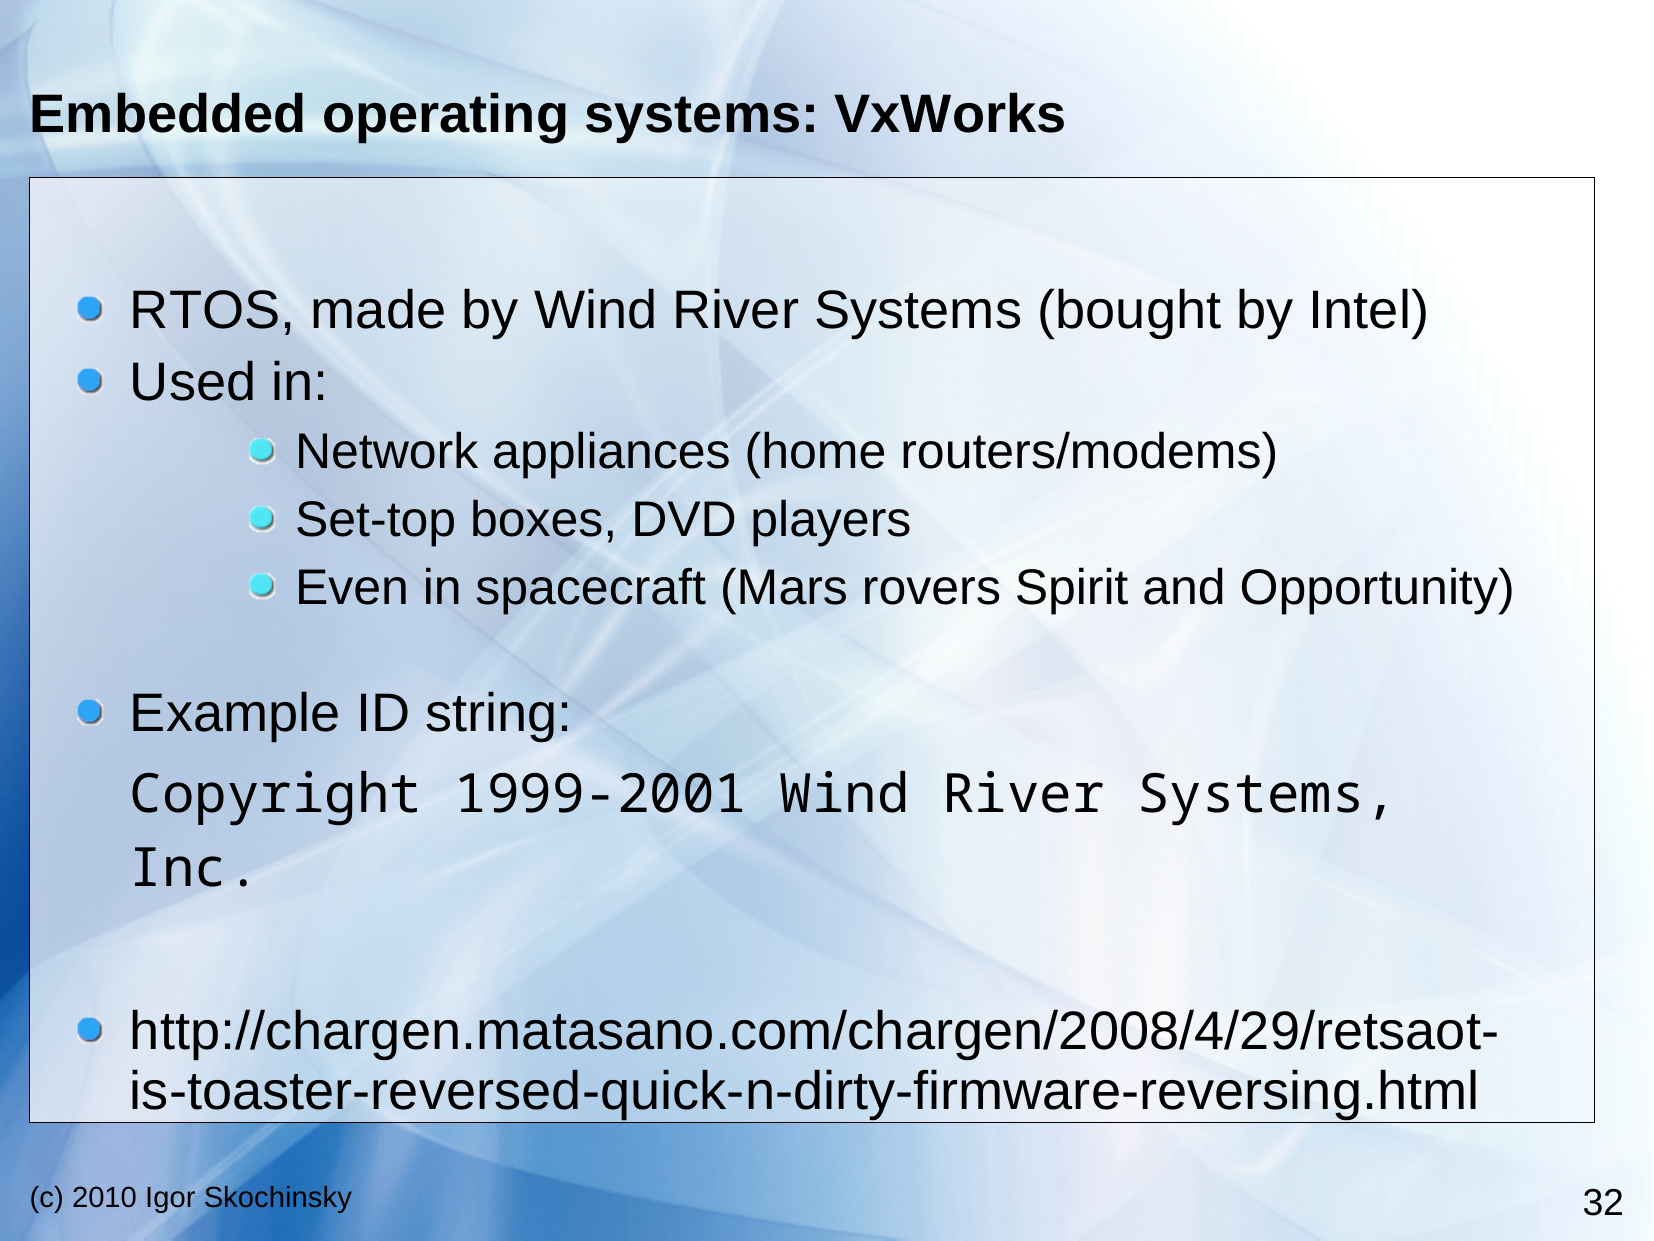

# Embedded operating systems: VxWorks
RTOS, made by Wind River Systems (bought by Intel)
Used in:
Network appliances (home routers/modems)
Set-top boxes, DVD players
Even in spacecraft (Mars rovers Spirit and Opportunity)
Example ID string:
Copyright 1999-2001 Wind River Systems, Inc.
http://chargen.matasano.com/chargen/2008/4/29/retsaot-is-toaster-reversed-quick-n-dirty-firmware-reversing.html
(c) 2010 Igor Skochinsky
32